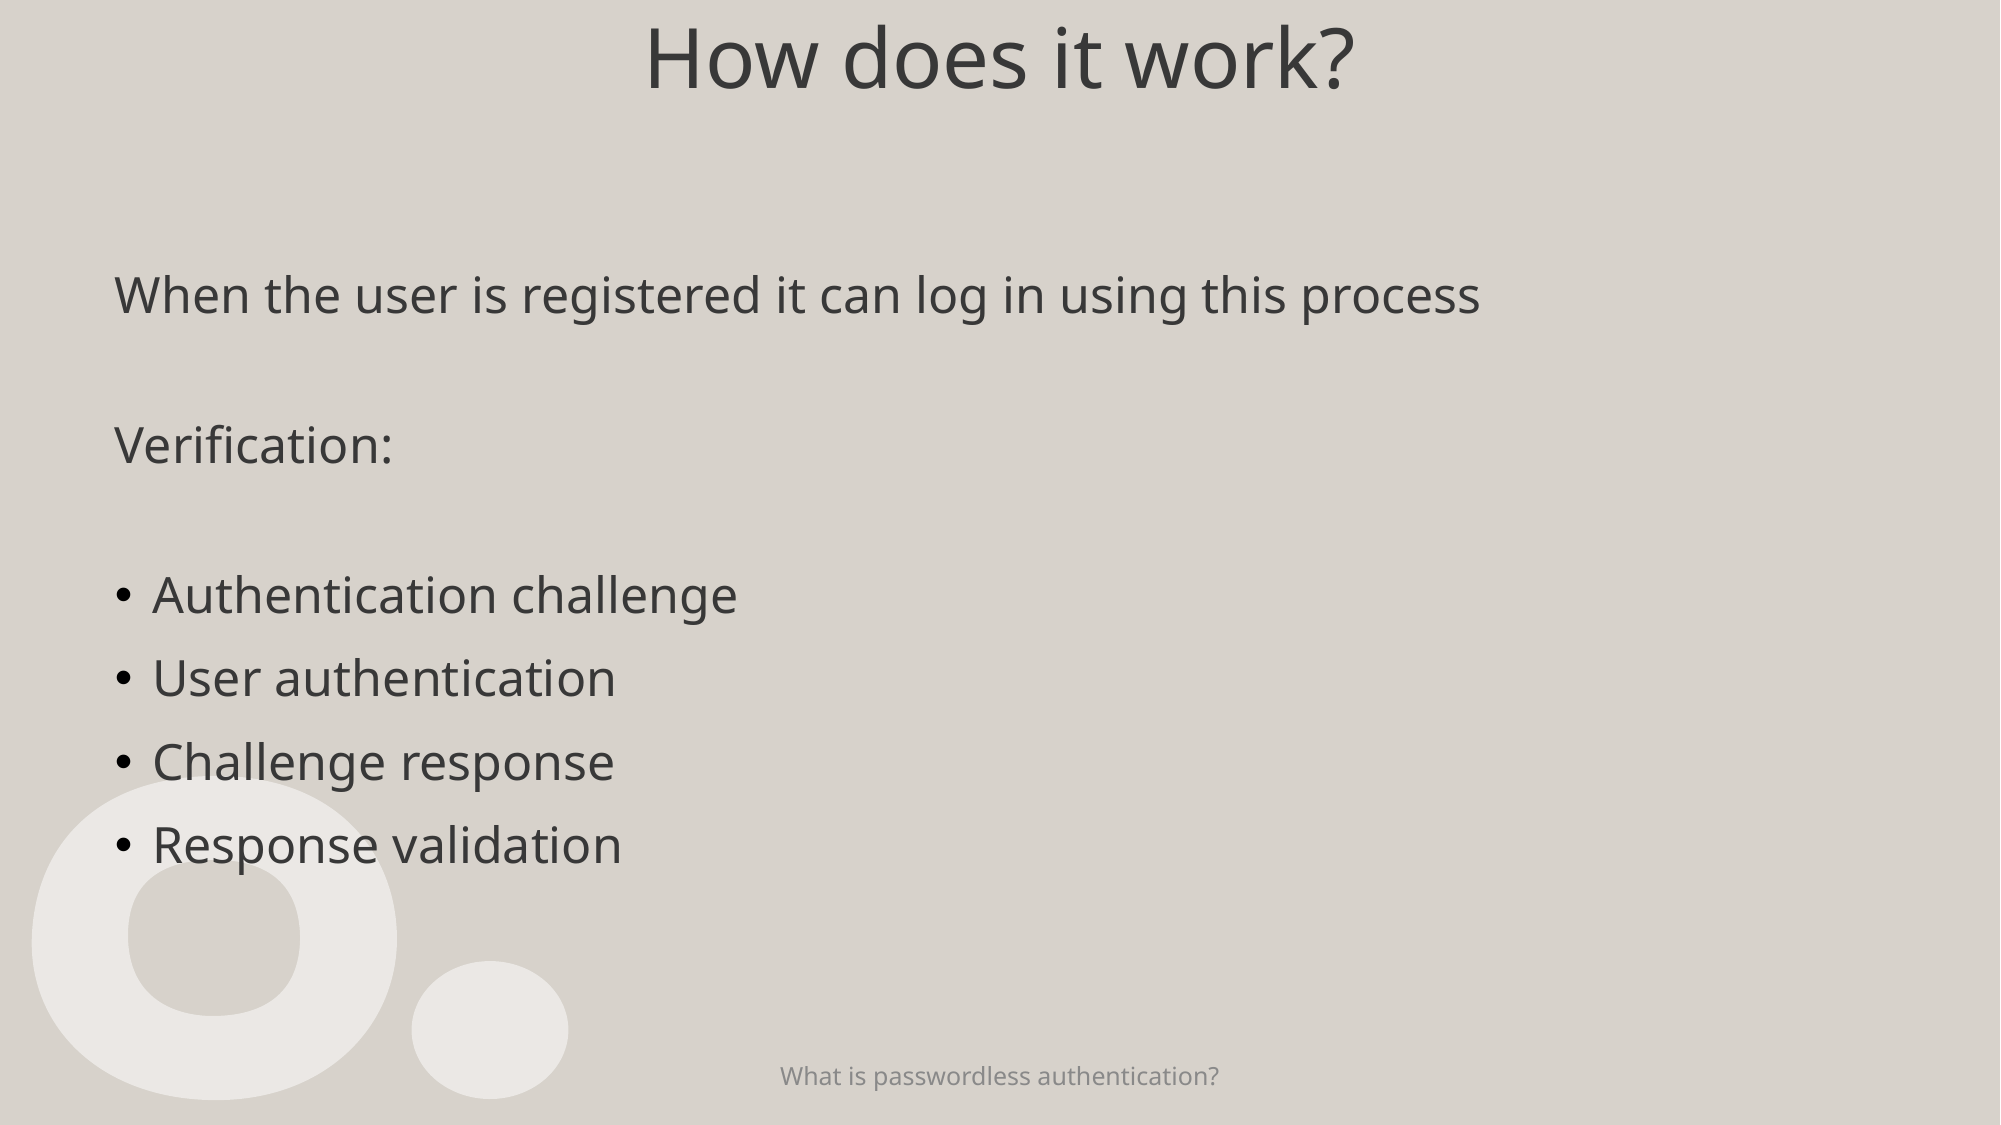

How does it work?
# When the user is registered it can log in using this process
Verification:
Authentication challenge
User authentication
Challenge response
Response validation
What is passwordless authentication?